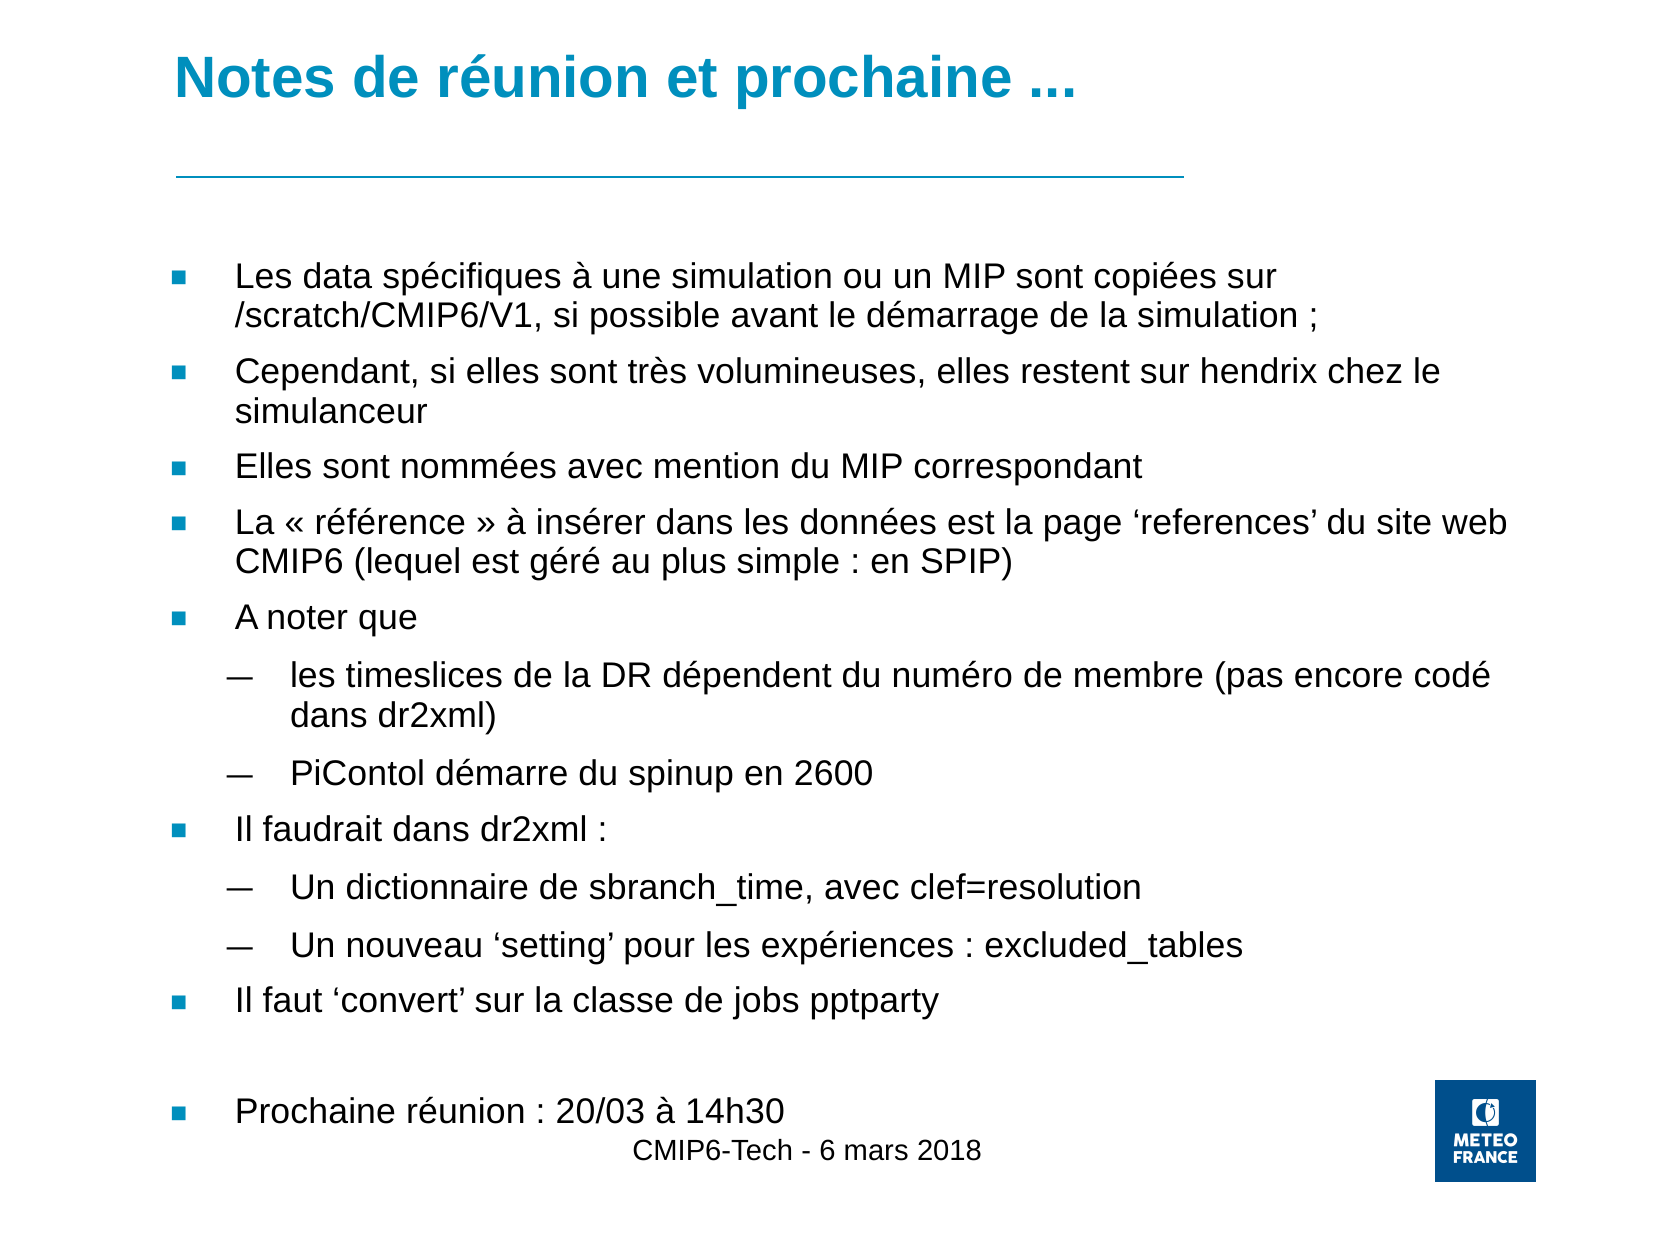

# Notes de réunion et prochaine ...
Les data spécifiques à une simulation ou un MIP sont copiées sur /scratch/CMIP6/V1, si possible avant le démarrage de la simulation ;
Cependant, si elles sont très volumineuses, elles restent sur hendrix chez le simulanceur
Elles sont nommées avec mention du MIP correspondant
La « référence » à insérer dans les données est la page ‘references’ du site web CMIP6 (lequel est géré au plus simple : en SPIP)
A noter que
les timeslices de la DR dépendent du numéro de membre (pas encore codé dans dr2xml)
PiContol démarre du spinup en 2600
Il faudrait dans dr2xml :
Un dictionnaire de sbranch_time, avec clef=resolution
Un nouveau ‘setting’ pour les expériences : excluded_tables
Il faut ‘convert’ sur la classe de jobs pptparty
Prochaine réunion : 20/03 à 14h30
CMIP6-Tech - 6 mars 2018